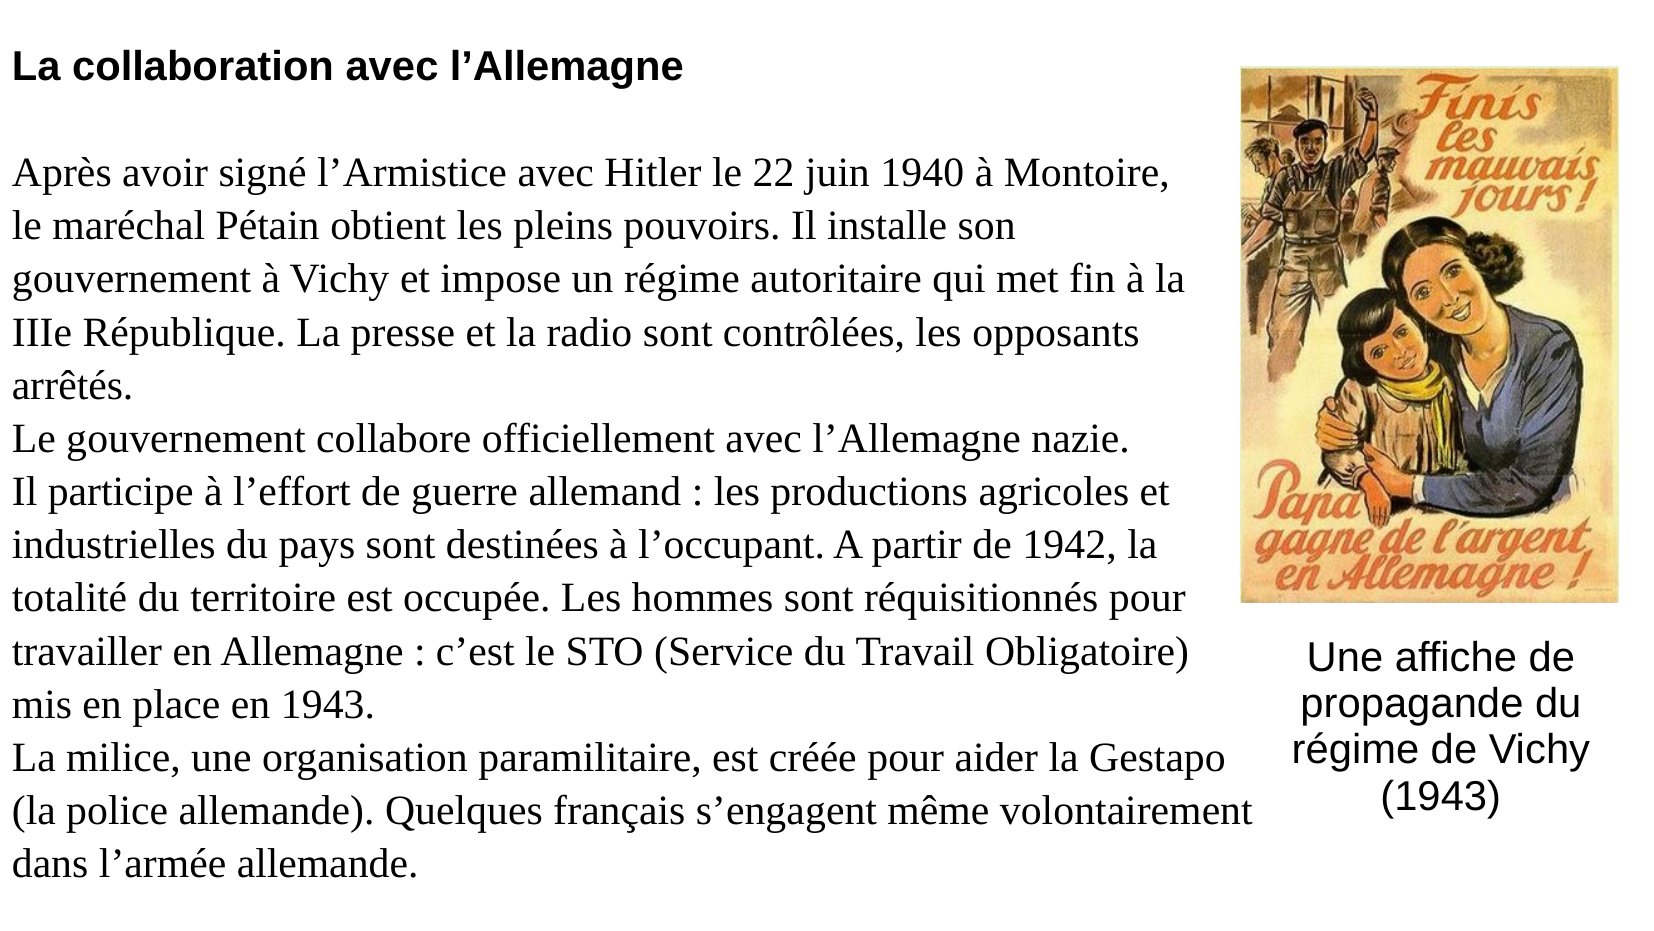

# La collaboration avec l’Allemagne
Après avoir signé l’Armistice avec Hitler le 22 juin 1940 à Montoire,
le maréchal Pétain obtient les pleins pouvoirs. Il installe son
gouvernement à Vichy et impose un régime autoritaire qui met fin à la
IIIe République. La presse et la radio sont contrôlées, les opposants
arrêtés.
Le gouvernement collabore officiellement avec l’Allemagne nazie.
Il participe à l’effort de guerre allemand : les productions agricoles et
industrielles du pays sont destinées à l’occupant. A partir de 1942, la
totalité du territoire est occupée. Les hommes sont réquisitionnés pour
travailler en Allemagne : c’est le STO (Service du Travail Obligatoire)
mis en place en 1943.
La milice, une organisation paramilitaire, est créée pour aider la Gestapo
(la police allemande). Quelques français s’engagent même volontairement
dans l’armée allemande.
Une affiche de propagande du régime de Vichy (1943)